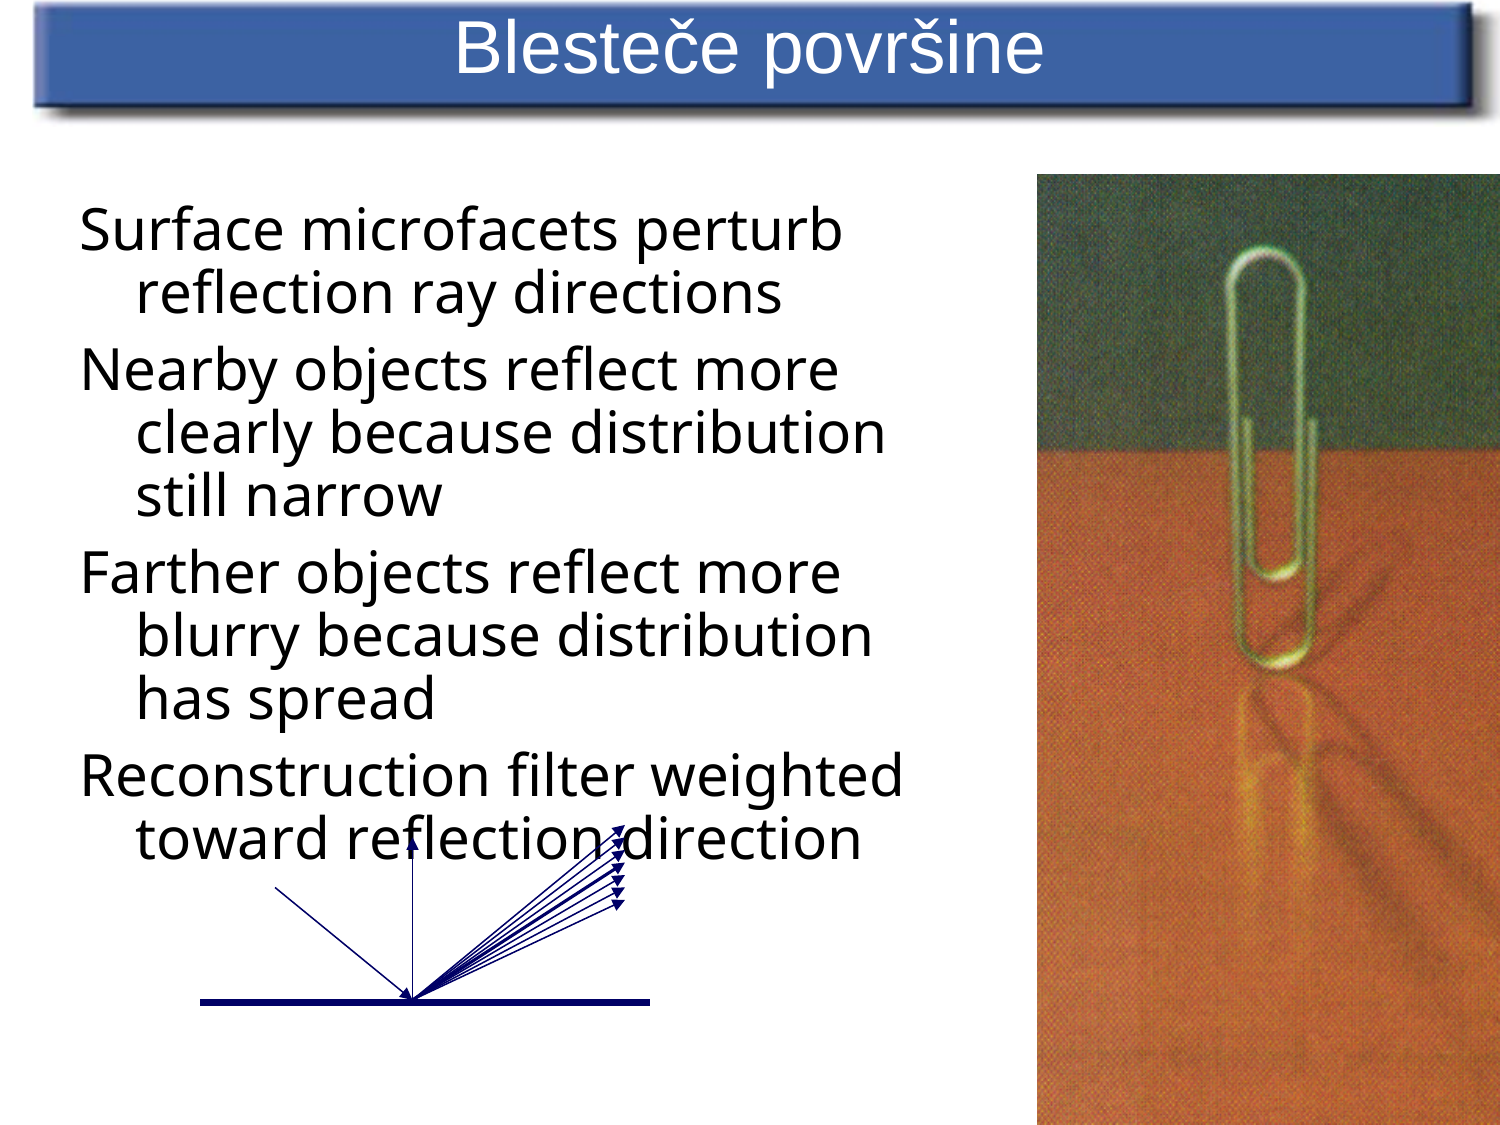

# Blesteče površine
Surface microfacets perturb reflection ray directions
Nearby objects reflect more clearly because distribution still narrow
Farther objects reflect more blurry because distribution has spread
Reconstruction filter weighted toward reflection direction